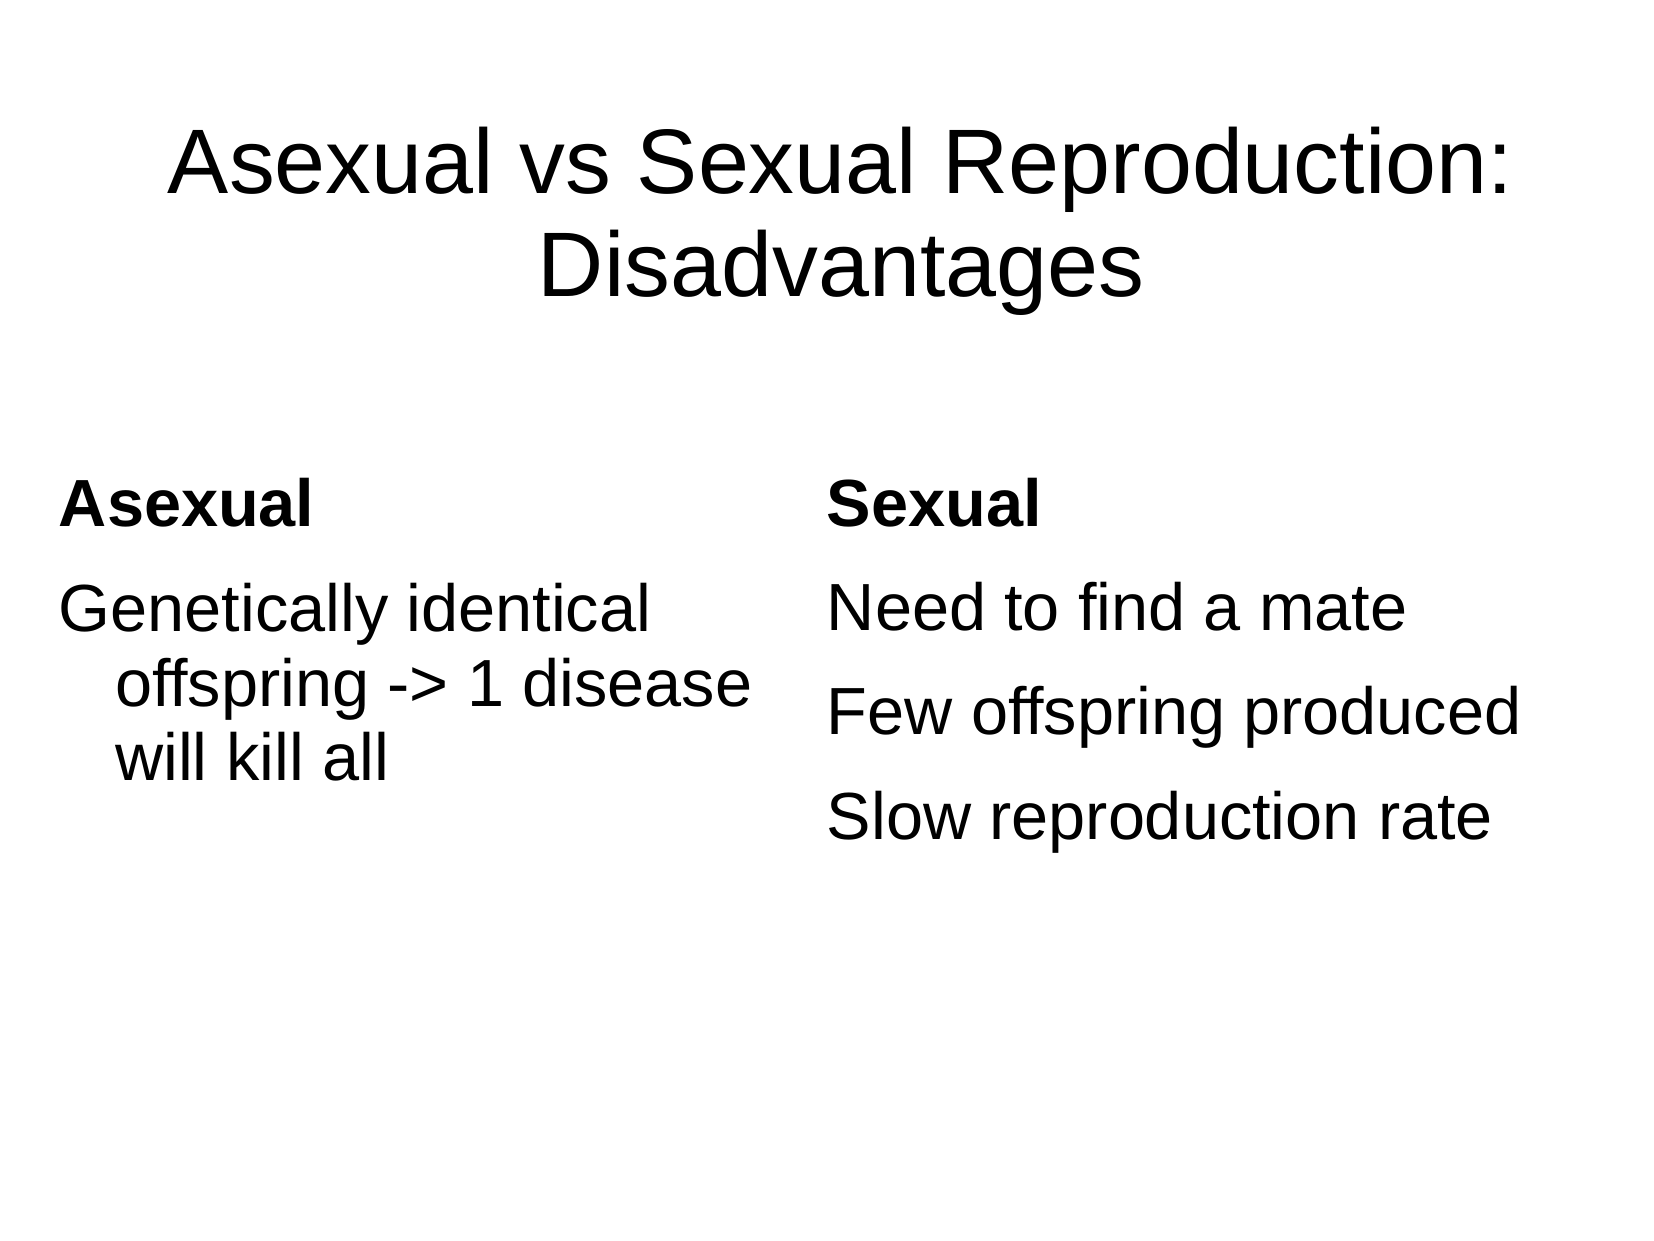

# Asexual vs Sexual Reproduction: Disadvantages
Sexual
Need to find a mate
Few offspring produced
Slow reproduction rate
Asexual
Genetically identical offspring -> 1 disease will kill all